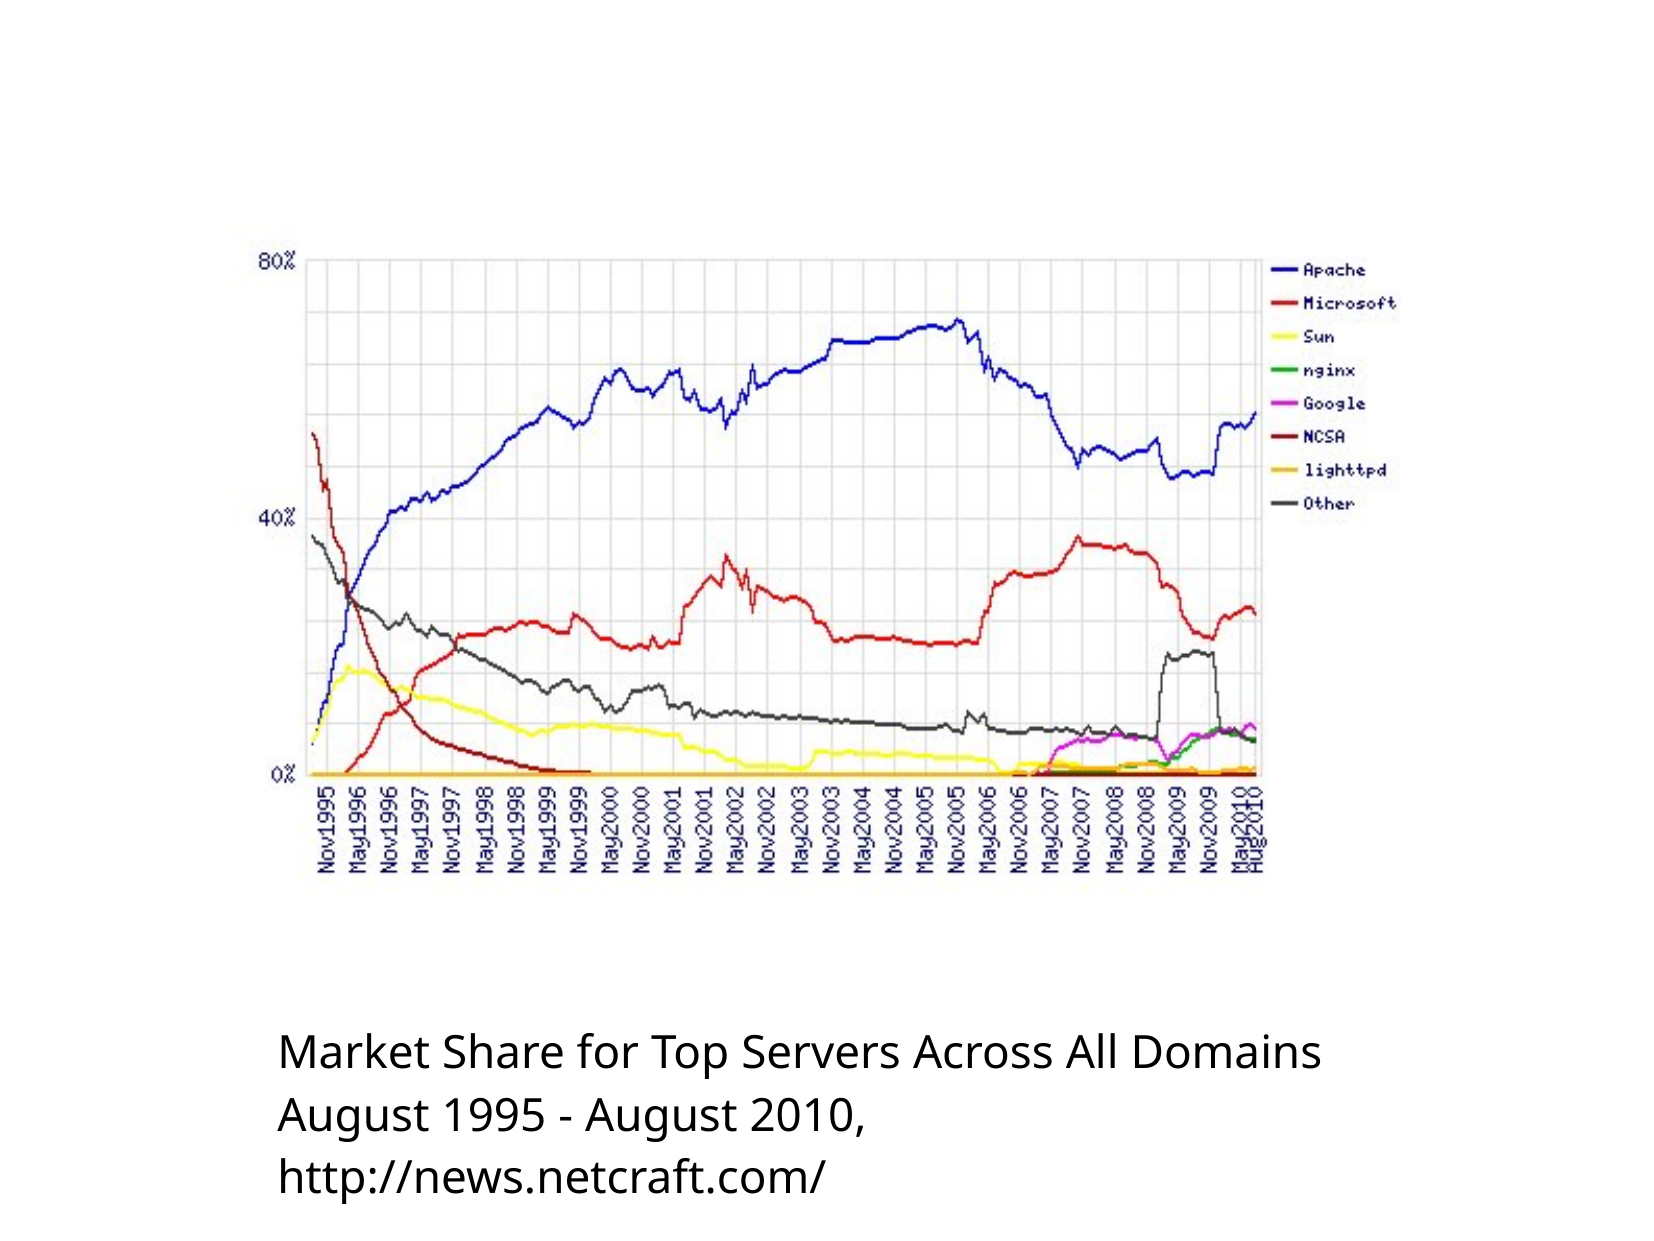

Market Share for Top Servers Across All Domains
August 1995 - August 2010,
http://news.netcraft.com/